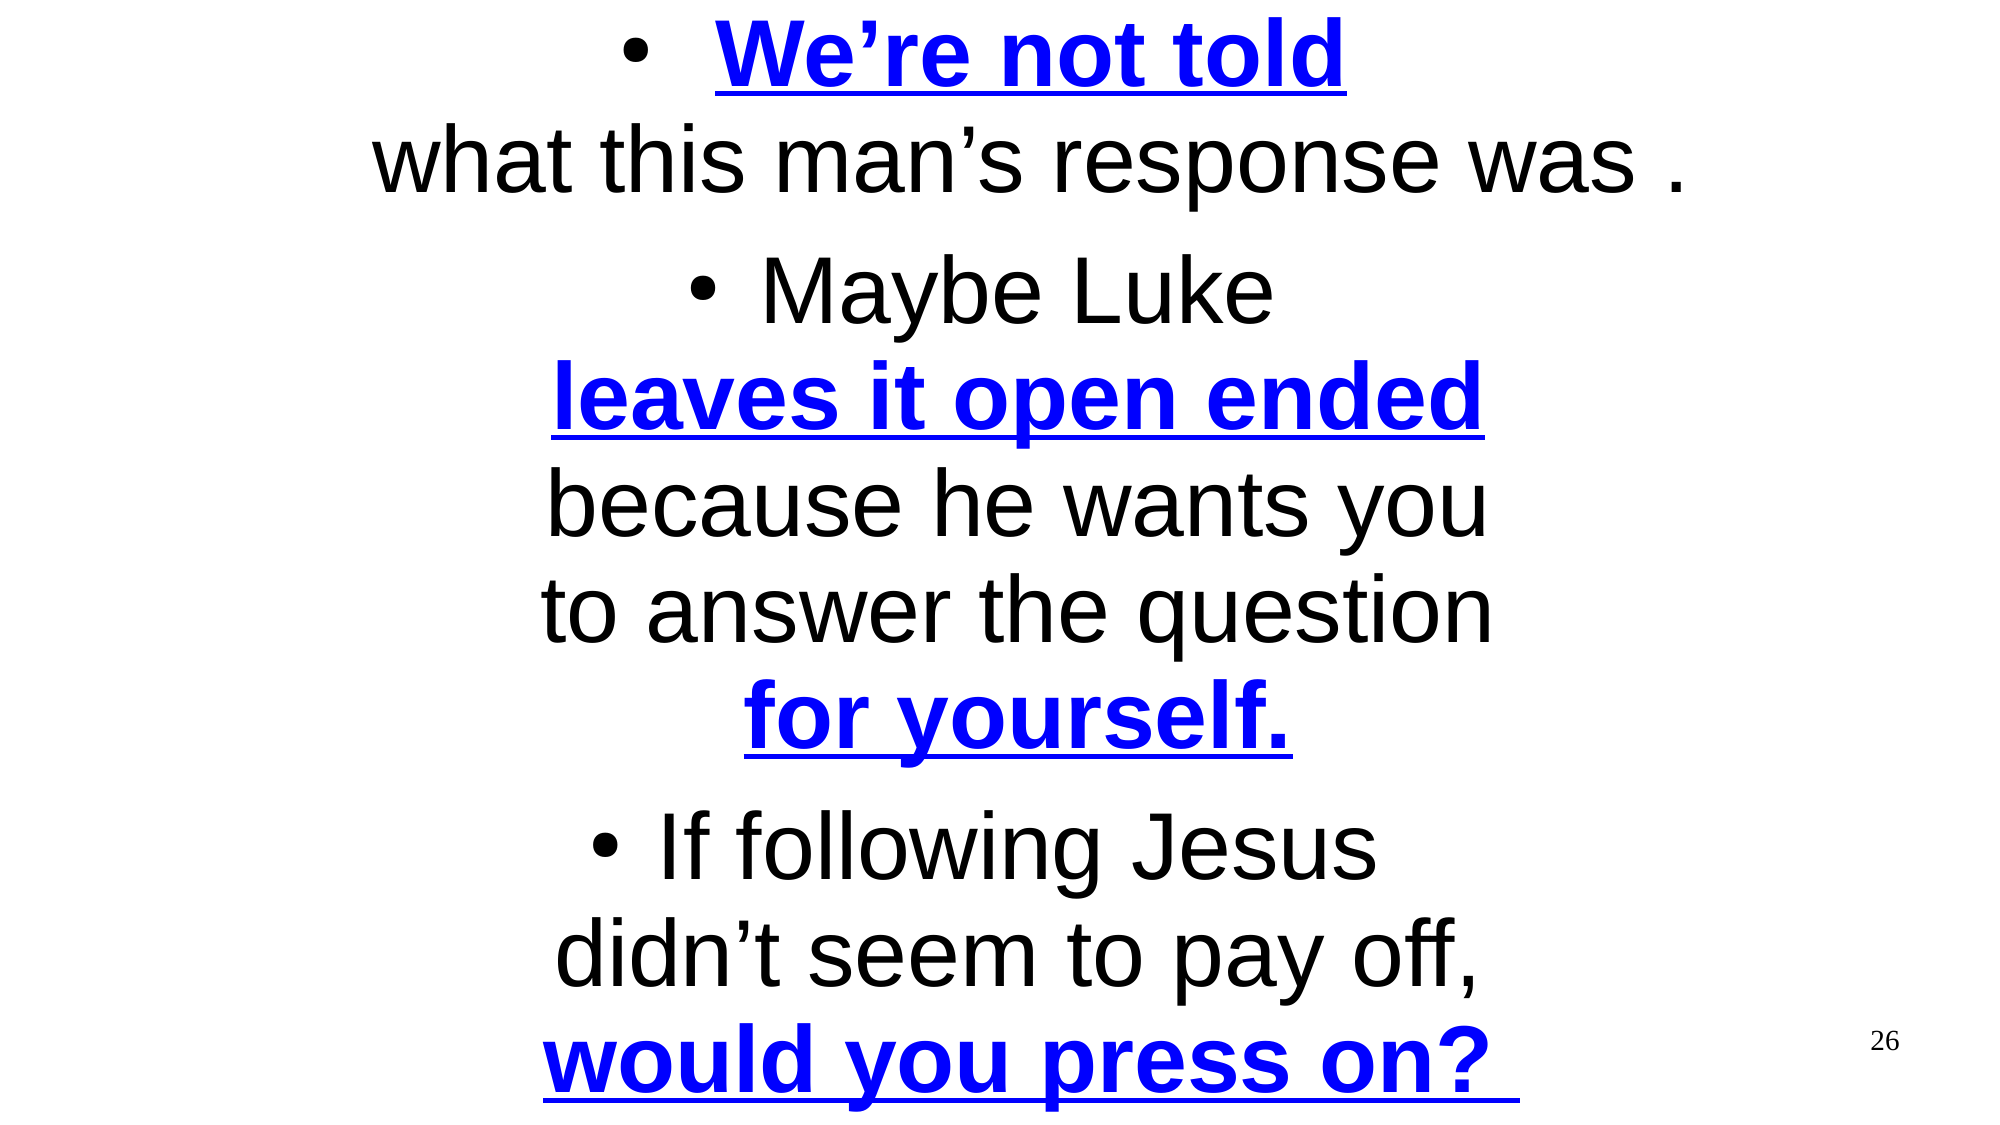

# We’re not told what this man’s response was .
Maybe Luke
leaves it open ended
because he wants you
to answer the question
for yourself.
If following Jesus
didn’t seem to pay off,
would you press on?
26